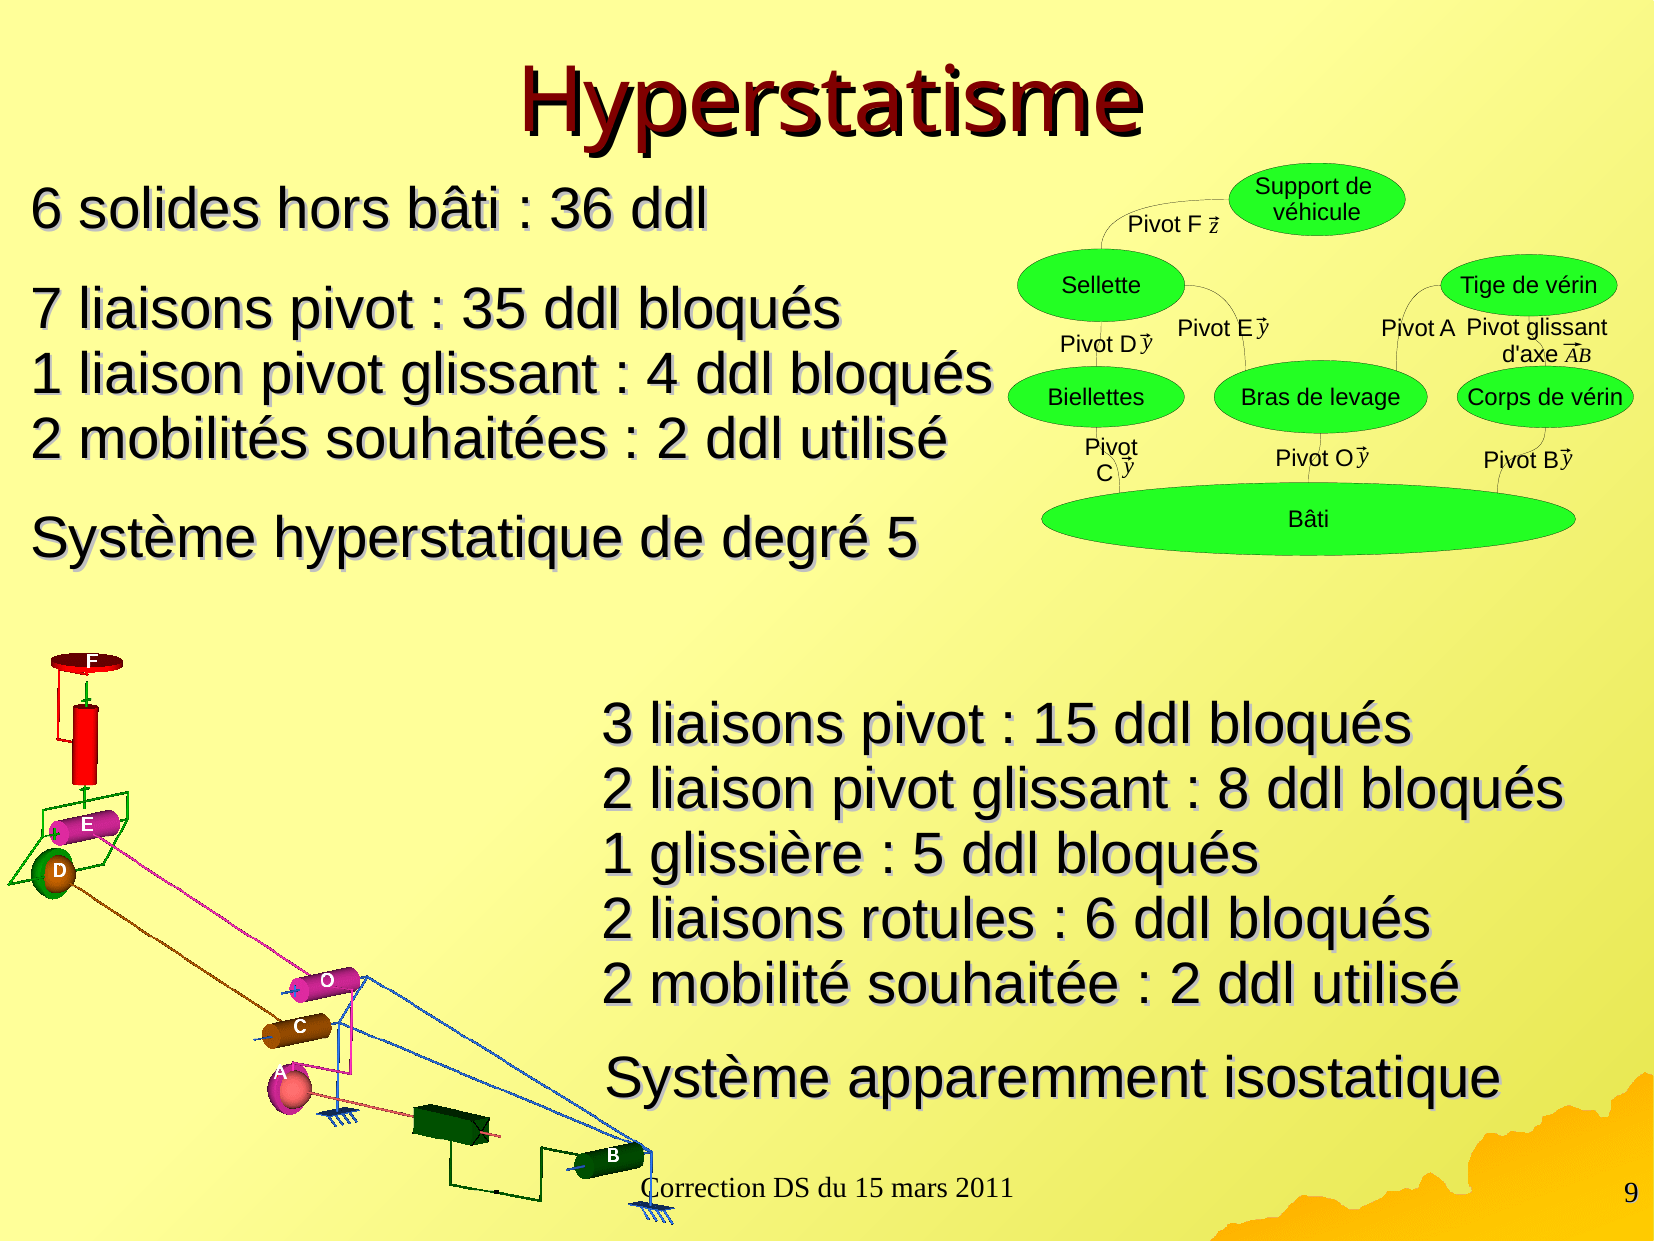

# Hyperstatisme
6 solides hors bâti : 36 ddl
7 liaisons pivot : 35 ddl bloqués
1 liaison pivot glissant : 4 ddl bloqués
2 mobilités souhaitées : 2 ddl utilisé
Système hyperstatique de degré 5
3 liaisons pivot : 15 ddl bloqués
2 liaison pivot glissant : 8 ddl bloqués
1 glissière : 5 ddl bloqués
2 liaisons rotules : 6 ddl bloqués
2 mobilité souhaitée : 2 ddl utilisé
Système apparemment isostatique
Correction DS du 15 mars 2011